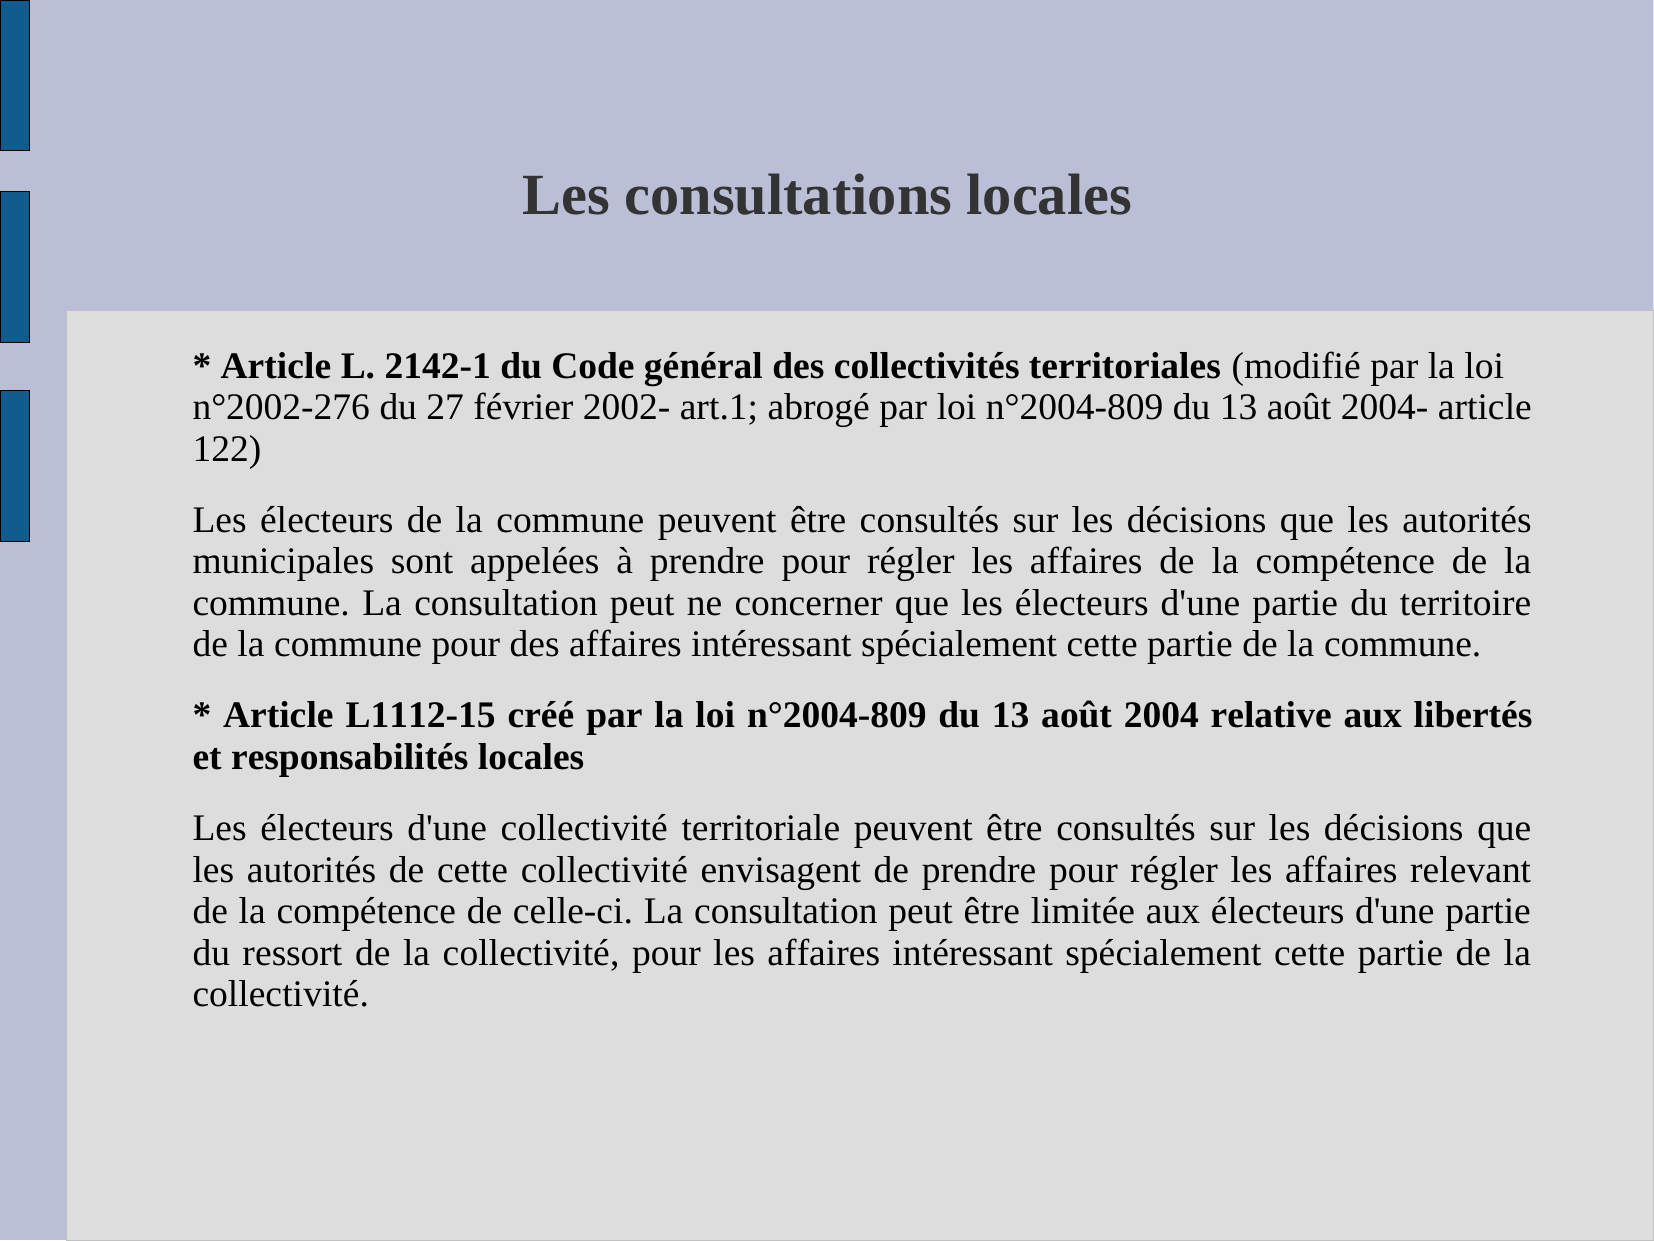

# Les consultations locales
* Article L. 2142-1 du Code général des collectivités territoriales (modifié par la loi n°2002-276 du 27 février 2002- art.1; abrogé par loi n°2004-809 du 13 août 2004- article 122)
Les électeurs de la commune peuvent être consultés sur les décisions que les autorités municipales sont appelées à prendre pour régler les affaires de la compétence de la commune. La consultation peut ne concerner que les électeurs d'une partie du territoire de la commune pour des affaires intéressant spécialement cette partie de la commune.
* Article L1112-15 créé par la loi n°2004-809 du 13 août 2004 relative aux libertés et responsabilités locales
Les électeurs d'une collectivité territoriale peuvent être consultés sur les décisions que les autorités de cette collectivité envisagent de prendre pour régler les affaires relevant de la compétence de celle-ci. La consultation peut être limitée aux électeurs d'une partie du ressort de la collectivité, pour les affaires intéressant spécialement cette partie de la collectivité.